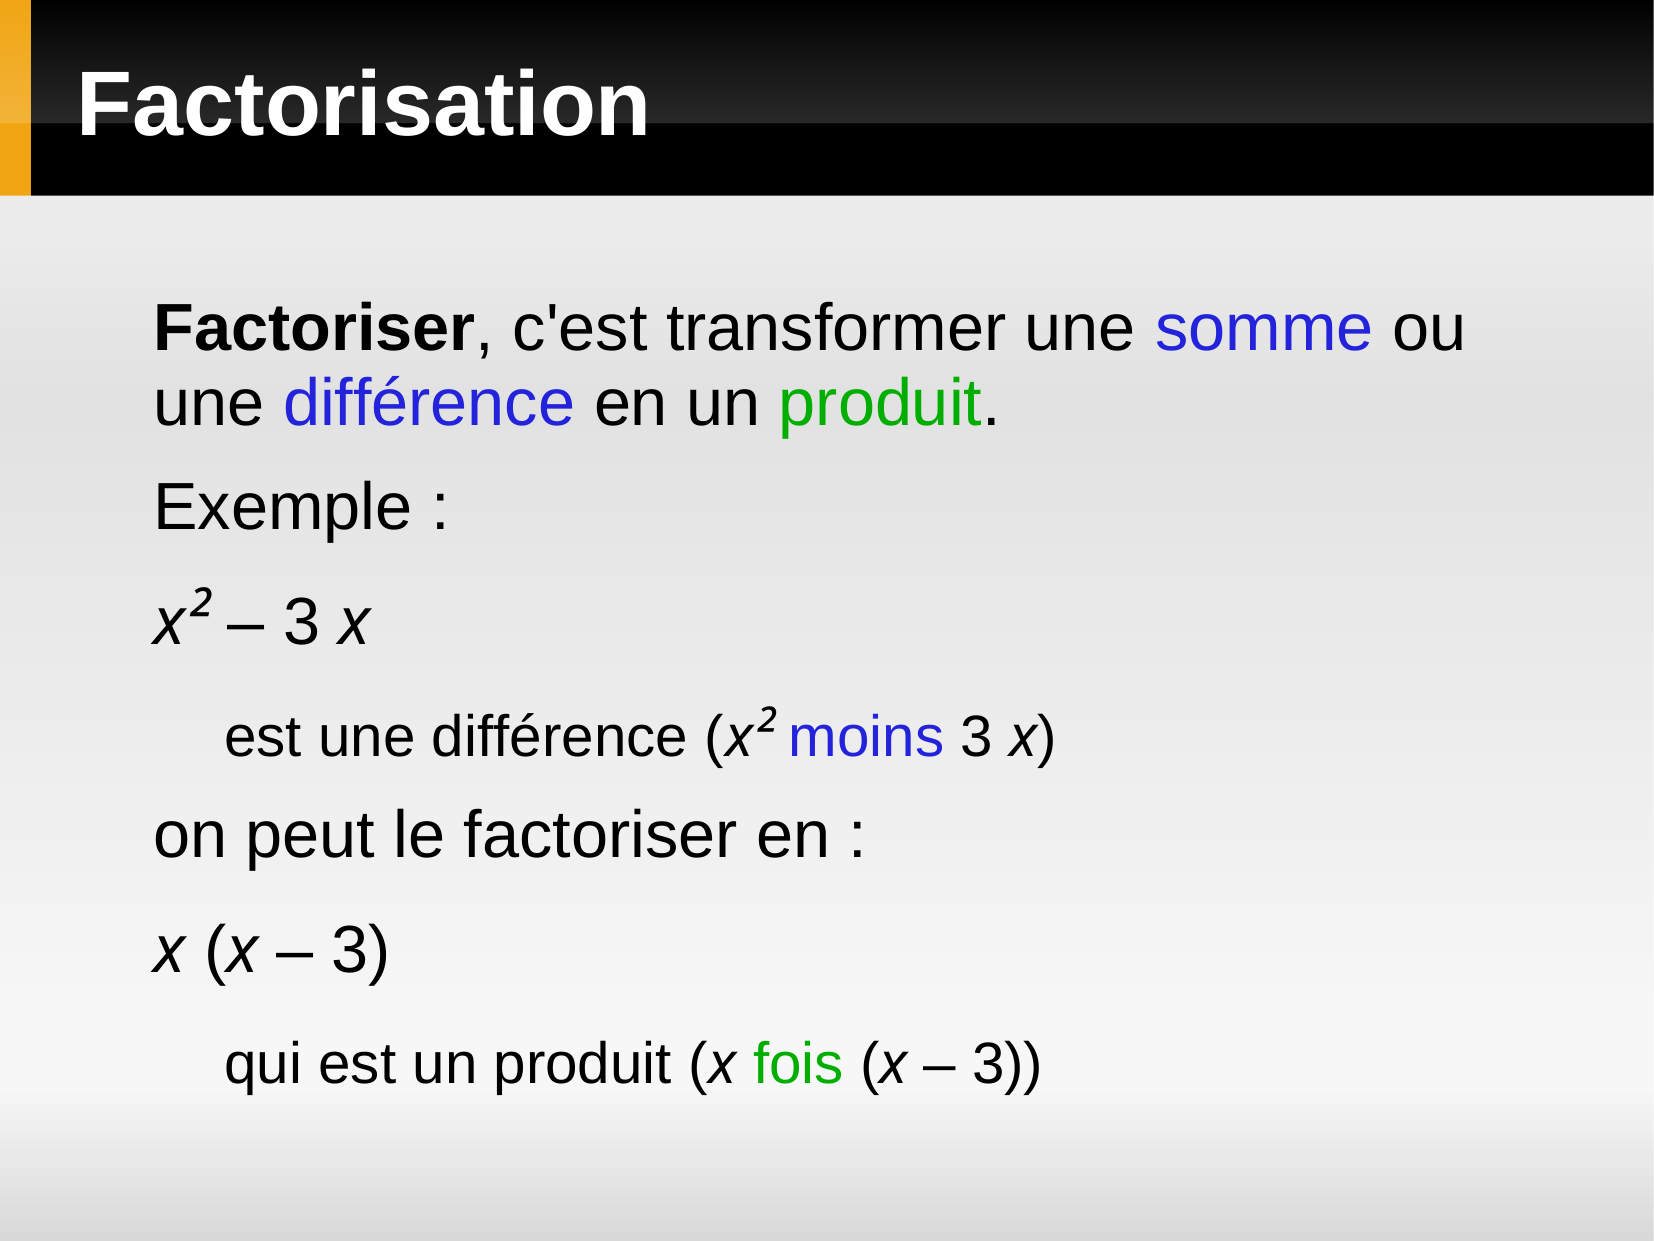

# Factorisation
Factoriser, c'est transformer une somme ou une différence en un produit.
Exemple :
x² – 3 x
est une différence (x² moins 3 x)
on peut le factoriser en :
x (x – 3)
qui est un produit (x fois (x – 3))